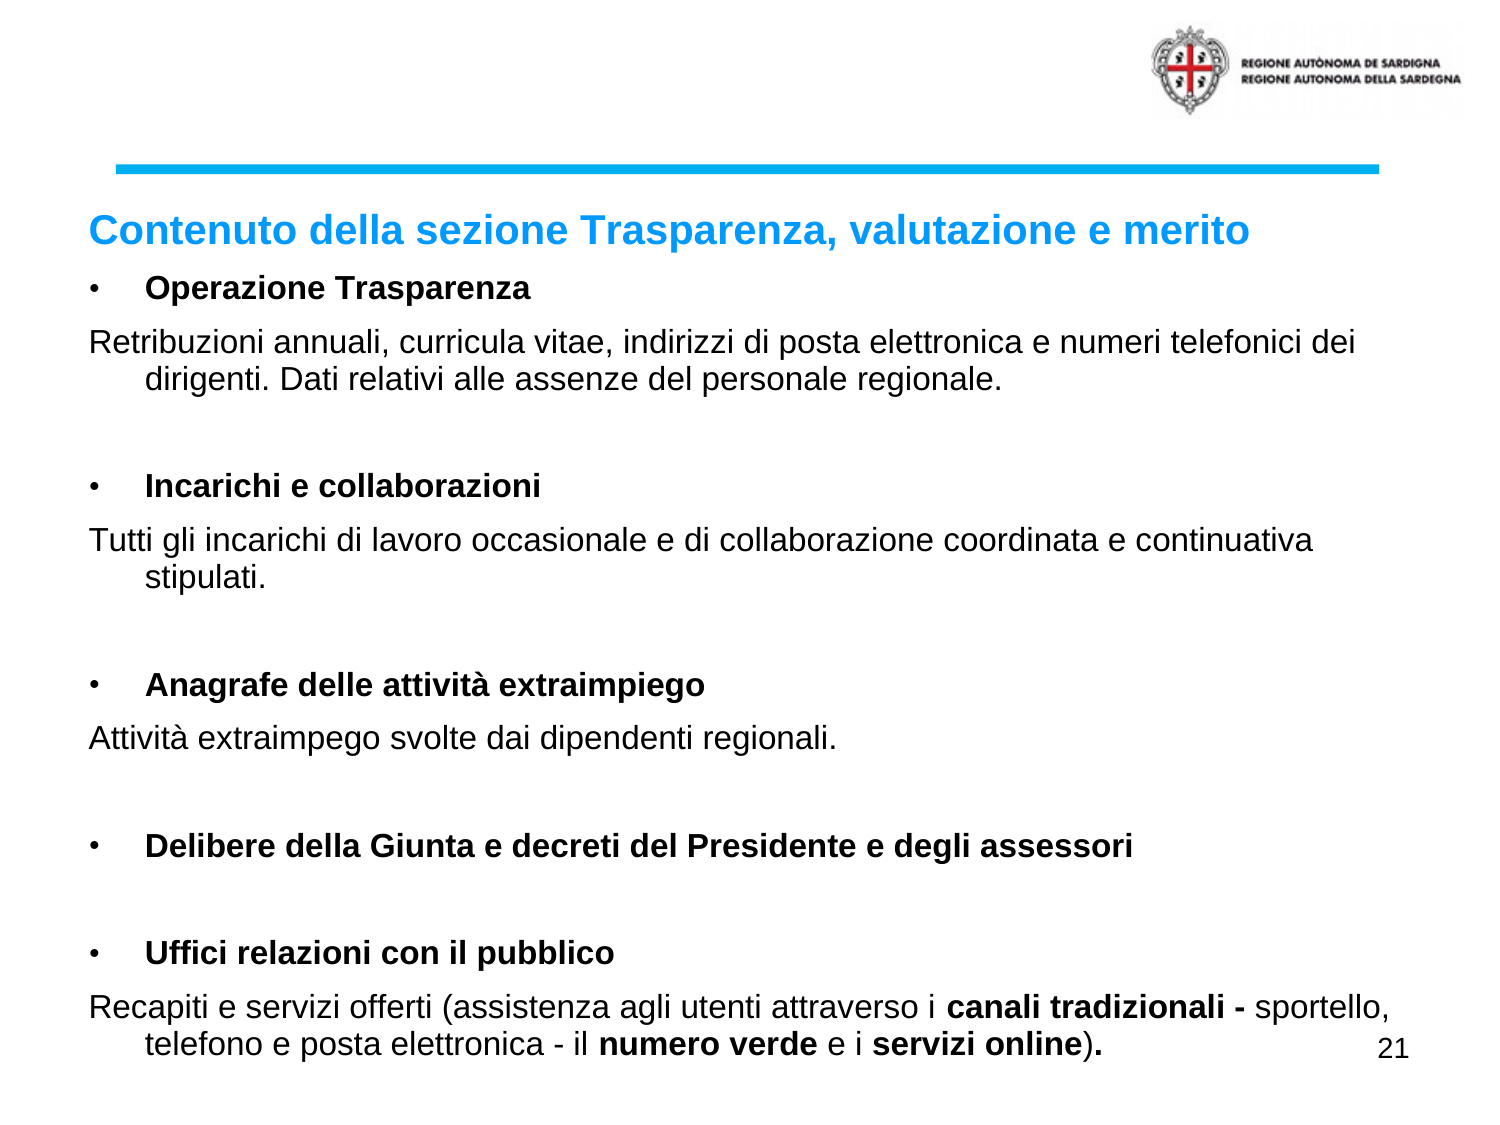

# Contenuto della sezione Trasparenza, valutazione e merito
Operazione Trasparenza
Retribuzioni annuali, curricula vitae, indirizzi di posta elettronica e numeri telefonici dei dirigenti. Dati relativi alle assenze del personale regionale.
Incarichi e collaborazioni
Tutti gli incarichi di lavoro occasionale e di collaborazione coordinata e continuativa stipulati.
Anagrafe delle attività extraimpiego
Attività extraimpego svolte dai dipendenti regionali.
Delibere della Giunta e decreti del Presidente e degli assessori
Uffici relazioni con il pubblico
Recapiti e servizi offerti (assistenza agli utenti attraverso i canali tradizionali - sportello, telefono e posta elettronica - il numero verde e i servizi online).
21